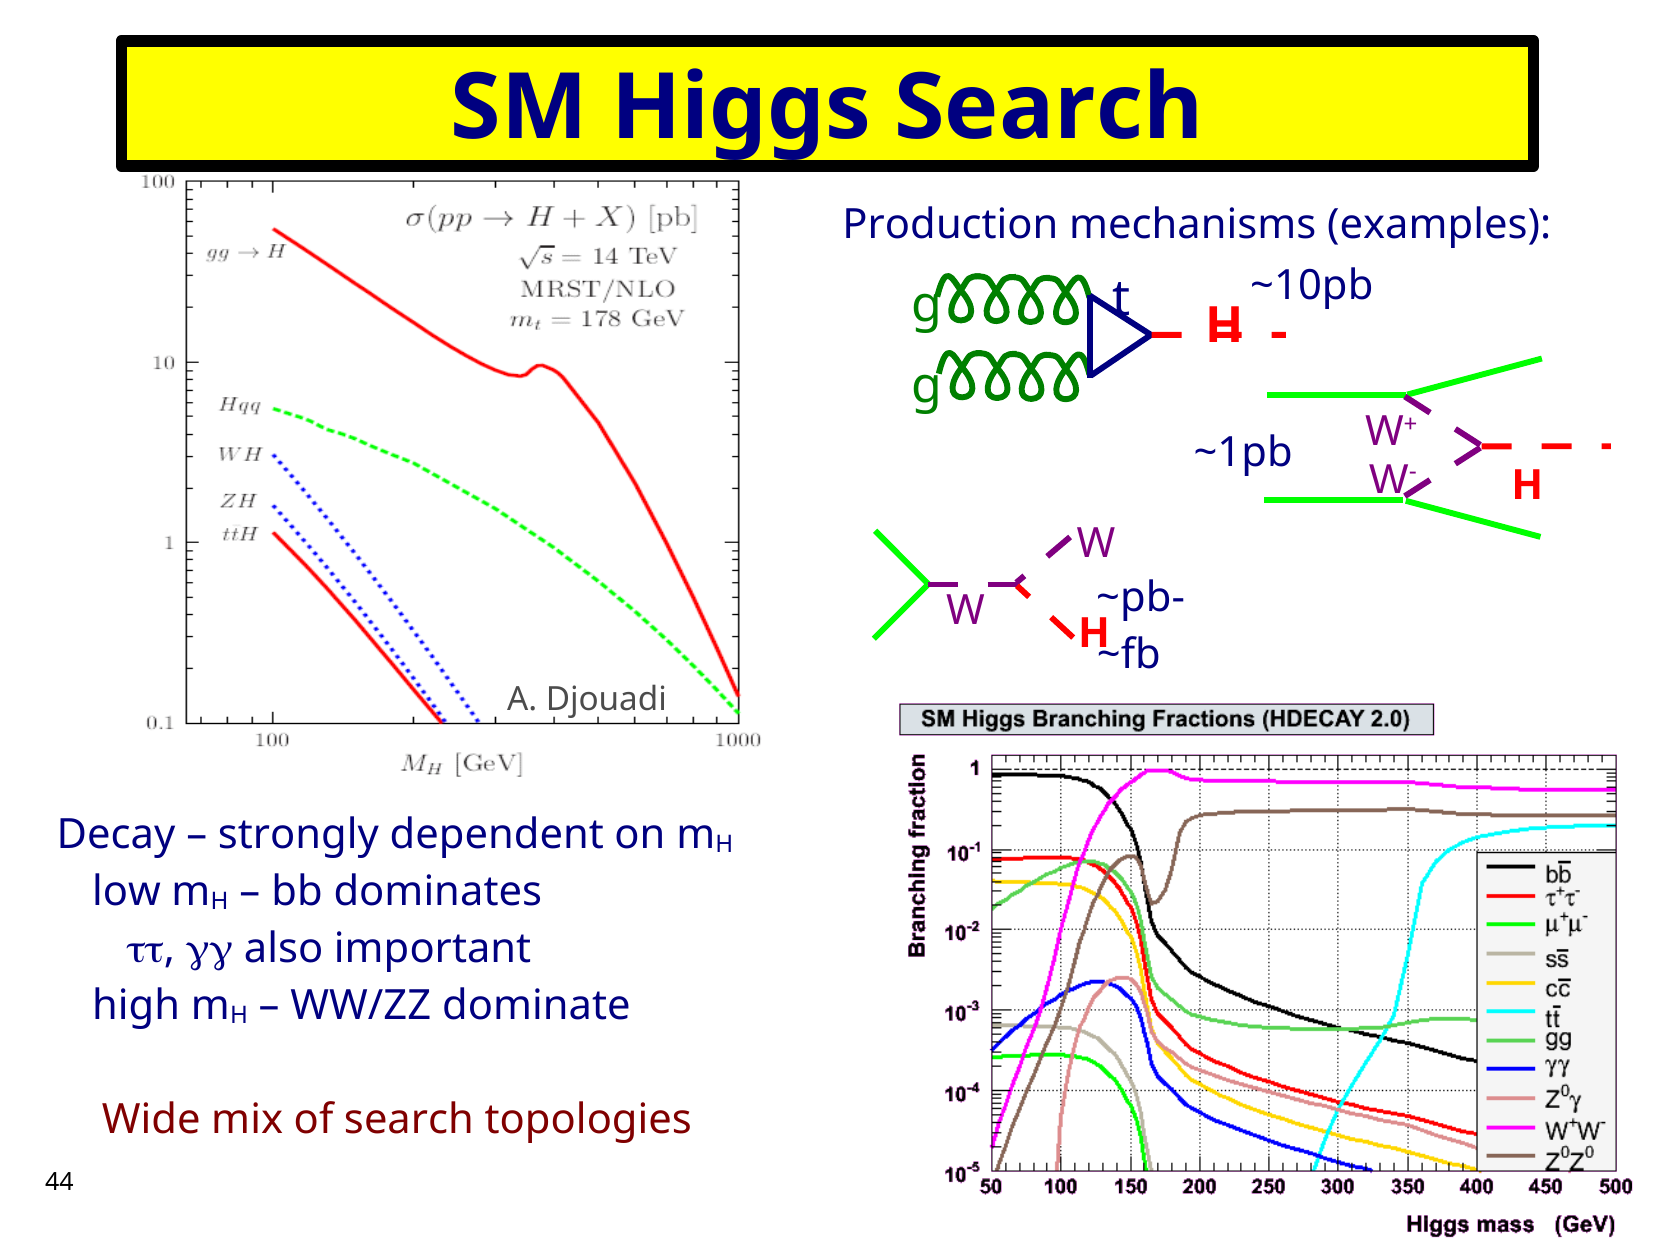

# SM Higgs Search
Production mechanisms (examples):
~10pb
t
g
H
g
W+
H
W-
q
~1pb
q
W
W
H
~pb-~fb
A. Djouadi
Decay – strongly dependent on mH
low mH – bb dominates
tt, gg also important
high mH – WW/ZZ dominate
Wide mix of search topologies
44